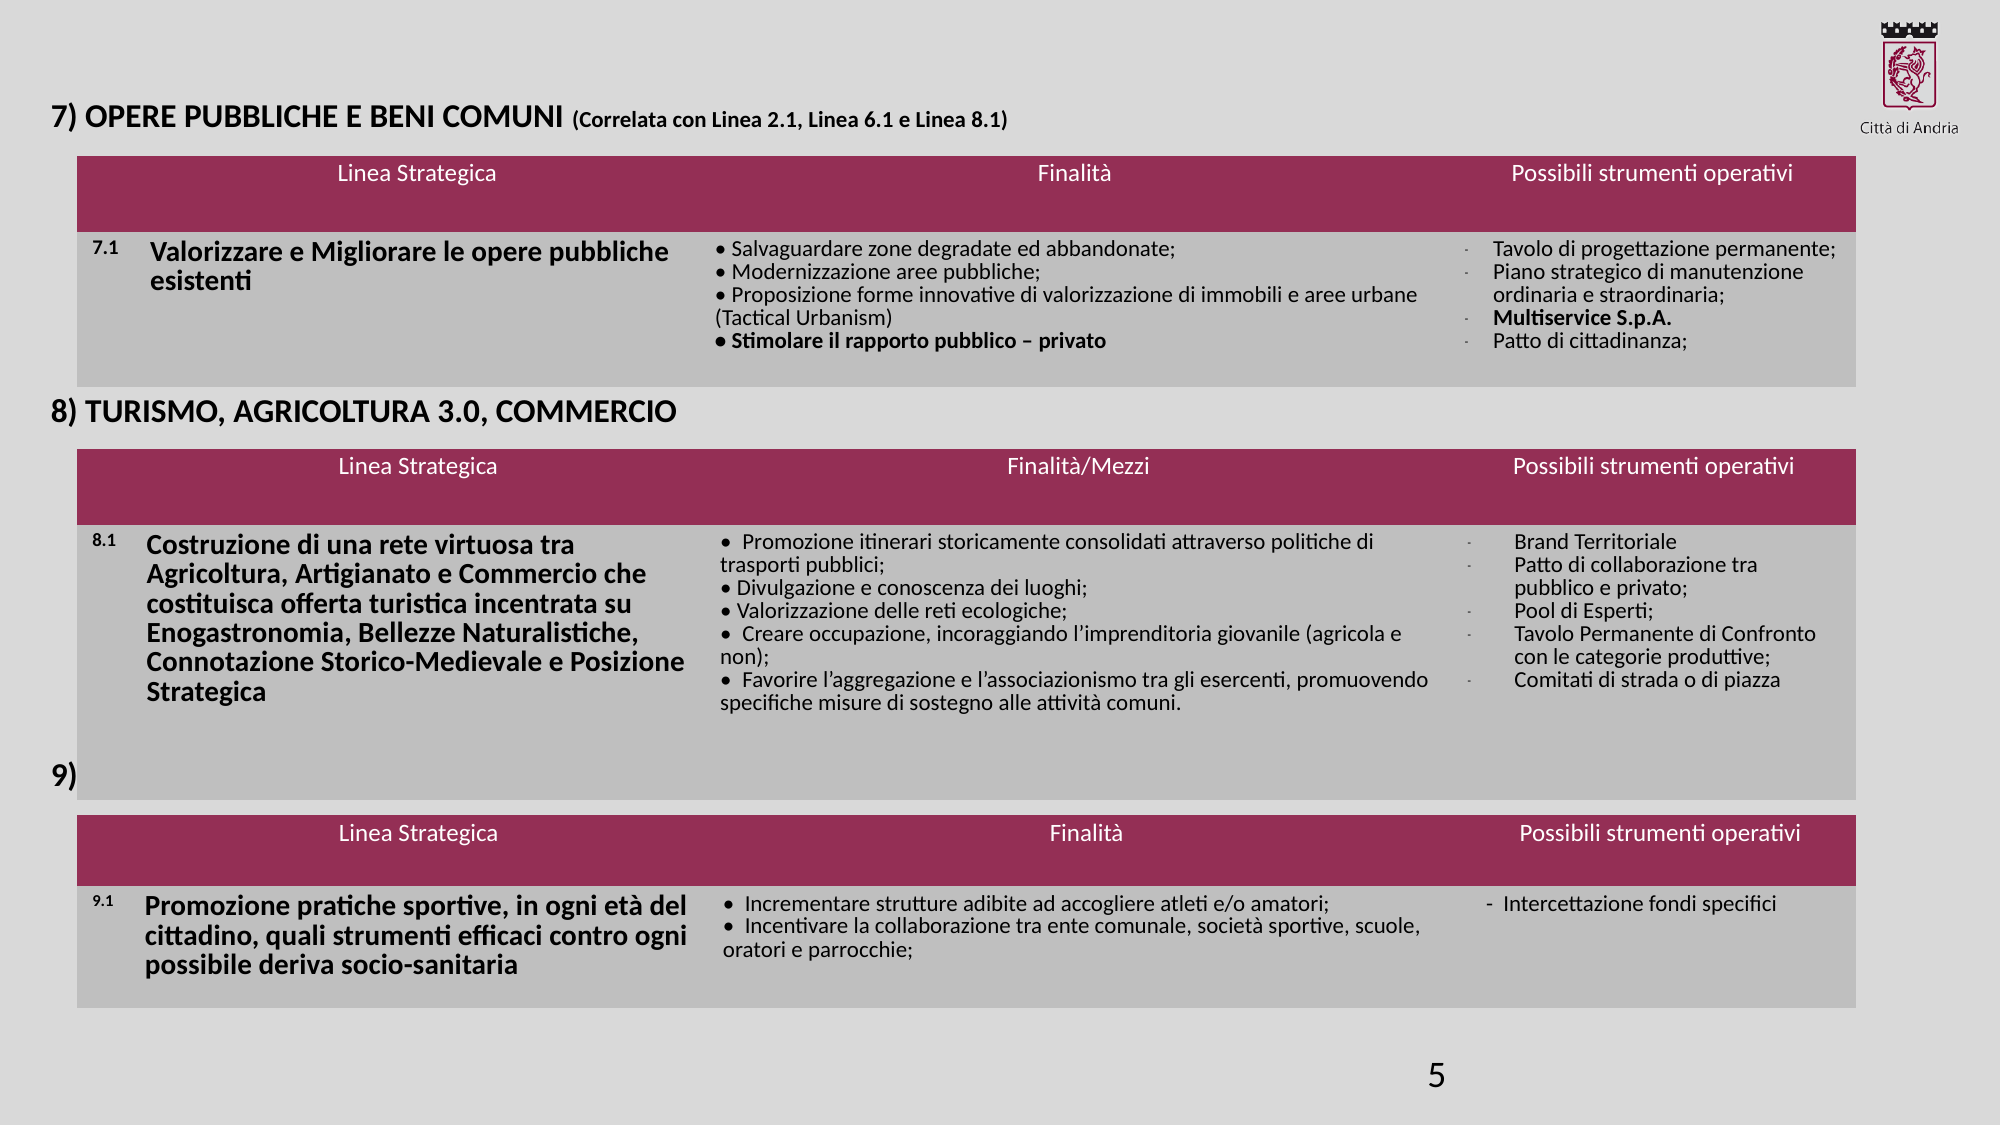

7) OPERE PUBBLICHE E BENI COMUNI (Correlata con Linea 2.1, Linea 6.1 e Linea 8.1)
| | Linea Strategica | Finalità | Possibili strumenti operativi |
| --- | --- | --- | --- |
| 7.1 | Valorizzare e Migliorare le opere pubbliche esistenti | • Salvaguardare zone degradate ed abbandonate; • Modernizzazione aree pubbliche; • Proposizione forme innovative di valorizzazione di immobili e aree urbane (Tactical Urbanism) • Stimolare il rapporto pubblico – privato | Tavolo di progettazione permanente; Piano strategico di manutenzione ordinaria e straordinaria; Multiservice S.p.A. Patto di cittadinanza; |
8) TURISMO, AGRICOLTURA 3.0, COMMERCIO
| | Linea Strategica | Finalità/Mezzi | Possibili strumenti operativi |
| --- | --- | --- | --- |
| 8.1 | Costruzione di una rete virtuosa tra Agricoltura, Artigianato e Commercio che costituisca offerta turistica incentrata su Enogastronomia, Bellezze Naturalistiche, Connotazione Storico-Medievale e Posizione Strategica | • Promozione itinerari storicamente consolidati attraverso politiche di trasporti pubblici; • Divulgazione e conoscenza dei luoghi; • Valorizzazione delle reti ecologiche; • Creare occupazione, incoraggiando l’imprenditoria giovanile (agricola e non); • Favorire l’aggregazione e l’associazionismo tra gli esercenti, promuovendo specifiche misure di sostegno alle attività comuni. | Brand Territoriale Patto di collaborazione tra pubblico e privato; Pool di Esperti; Tavolo Permanente di Confronto con le categorie produttive; Comitati di strada o di piazza |
9) SPORT
| | Linea Strategica | Finalità | Possibili strumenti operativi |
| --- | --- | --- | --- |
| 9.1 | Promozione pratiche sportive, in ogni età del cittadino, quali strumenti efficaci contro ogni possibile deriva socio-sanitaria | • Incrementare strutture adibite ad accogliere atleti e/o amatori; • Incentivare la collaborazione tra ente comunale, società sportive, scuole, oratori e parrocchie; | - Intercettazione fondi specifici |